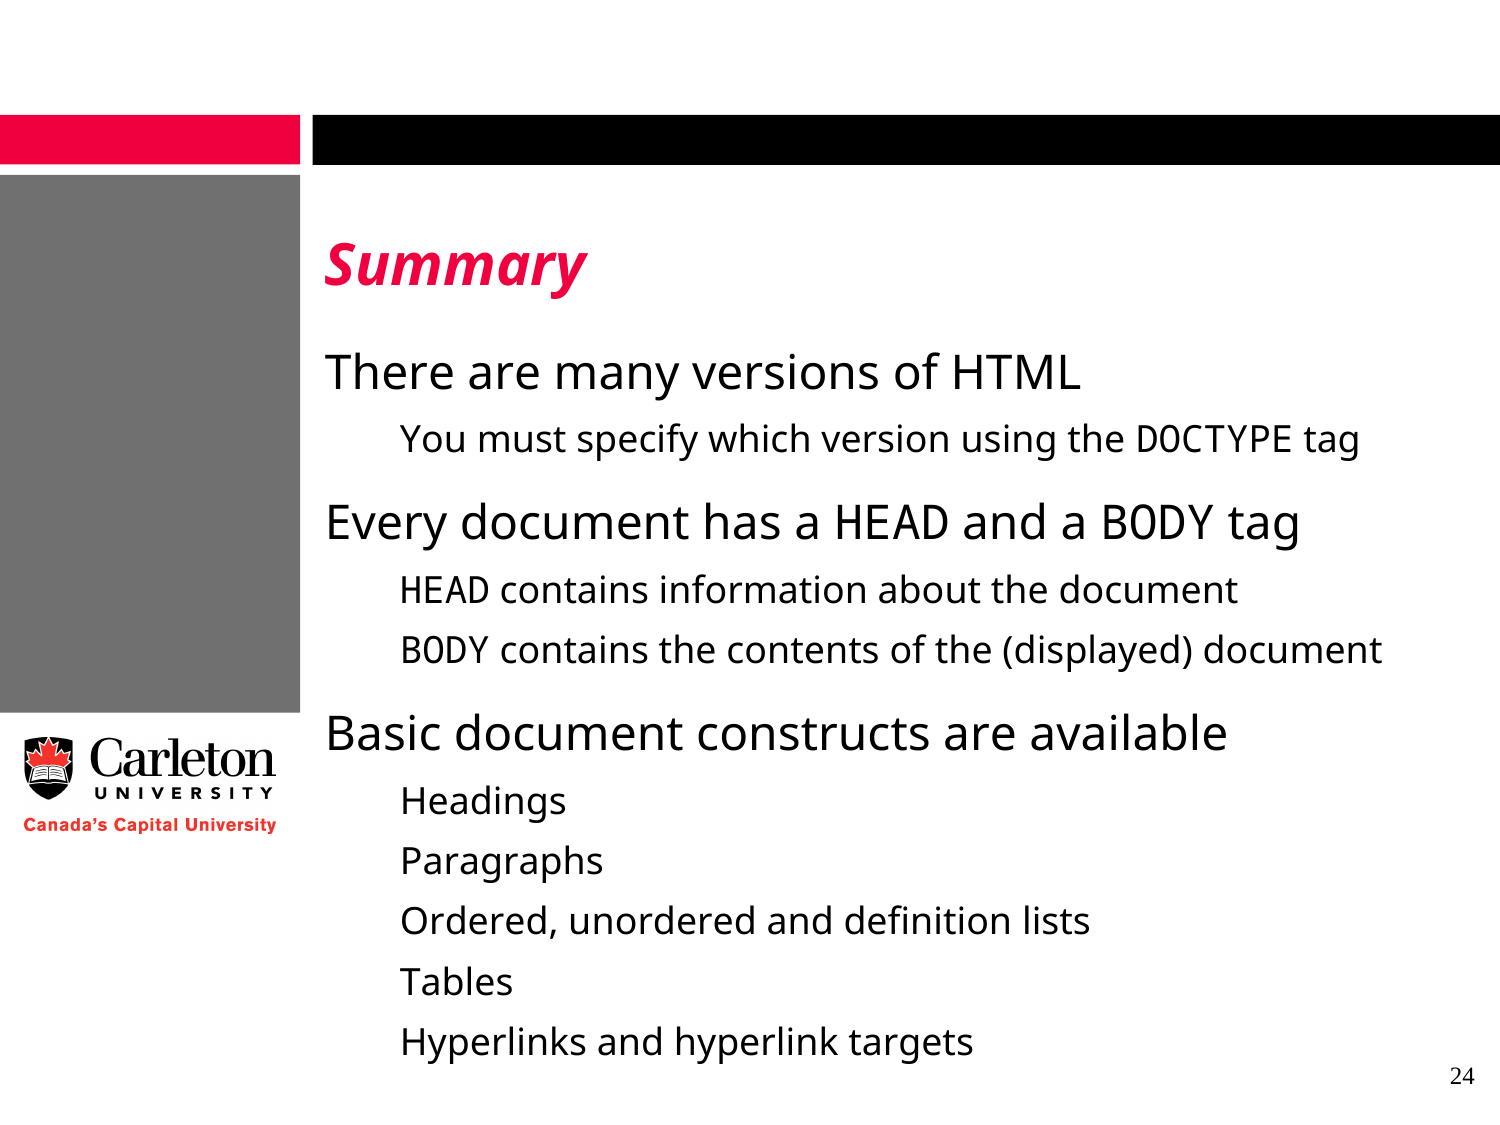

# Summary
There are many versions of HTML
You must specify which version using the DOCTYPE tag
Every document has a HEAD and a BODY tag
HEAD contains information about the document
BODY contains the contents of the (displayed) document
Basic document constructs are available
Headings
Paragraphs
Ordered, unordered and definition lists
Tables
Hyperlinks and hyperlink targets
24